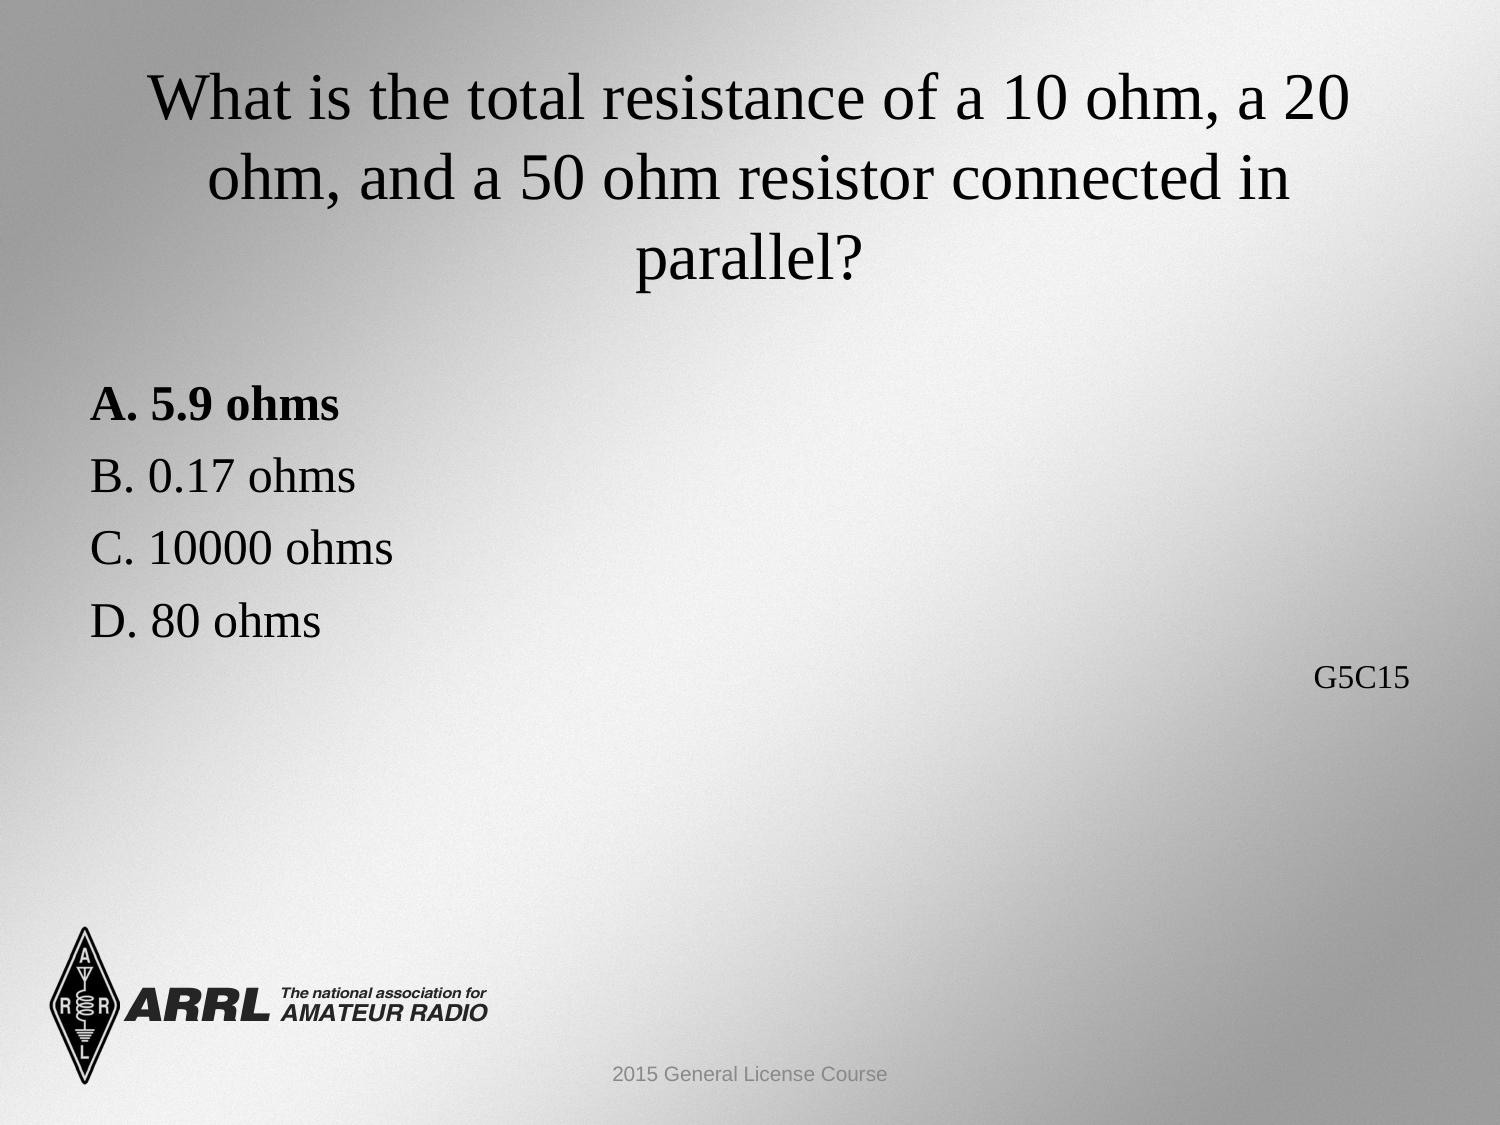

# What is the total resistance of a 10 ohm, a 20 ohm, and a 50 ohm resistor connected in parallel?
A. 5.9 ohms
B. 0.17 ohms
C. 10000 ohms
D. 80 ohms
 G5C15
2015 General License Course